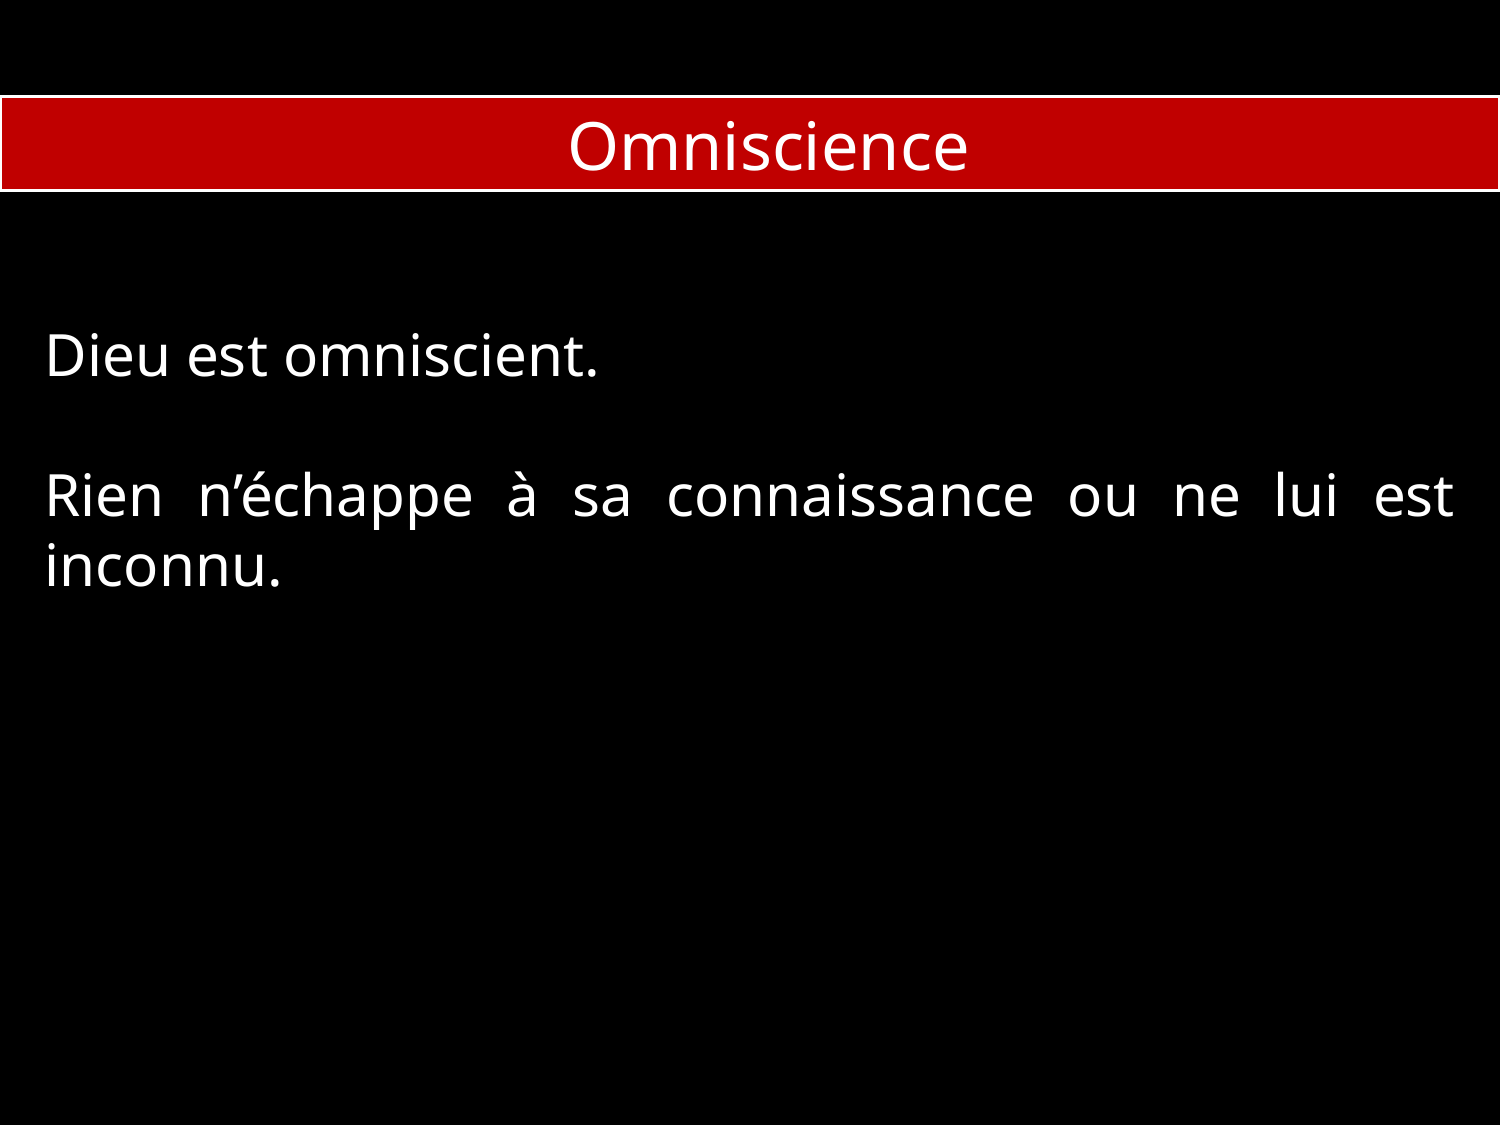

Omniscience
Dieu est omniscient.
Rien n’échappe à sa connaissance ou ne lui est inconnu.